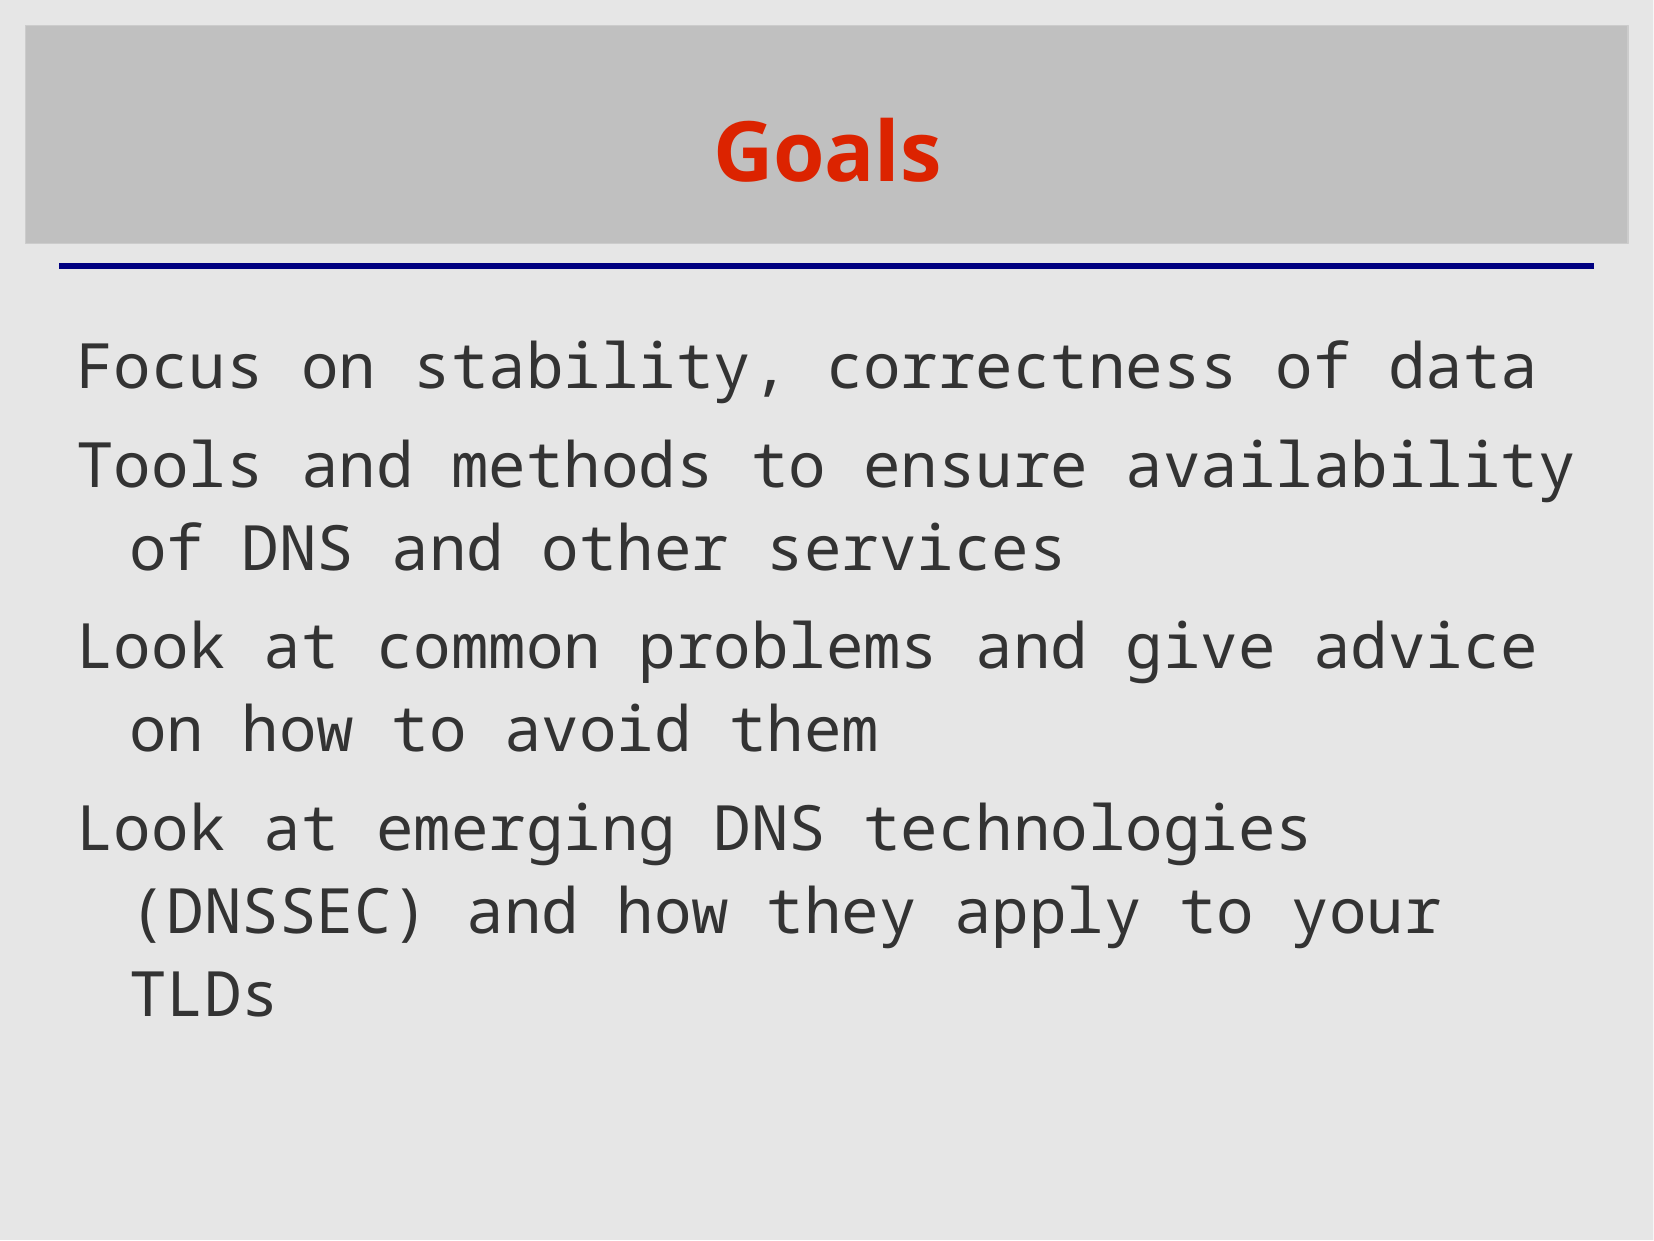

# Goals
Focus on stability, correctness of data
Tools and methods to ensure availability of DNS and other services
Look at common problems and give advice on how to avoid them
Look at emerging DNS technologies (DNSSEC) and how they apply to your TLDs